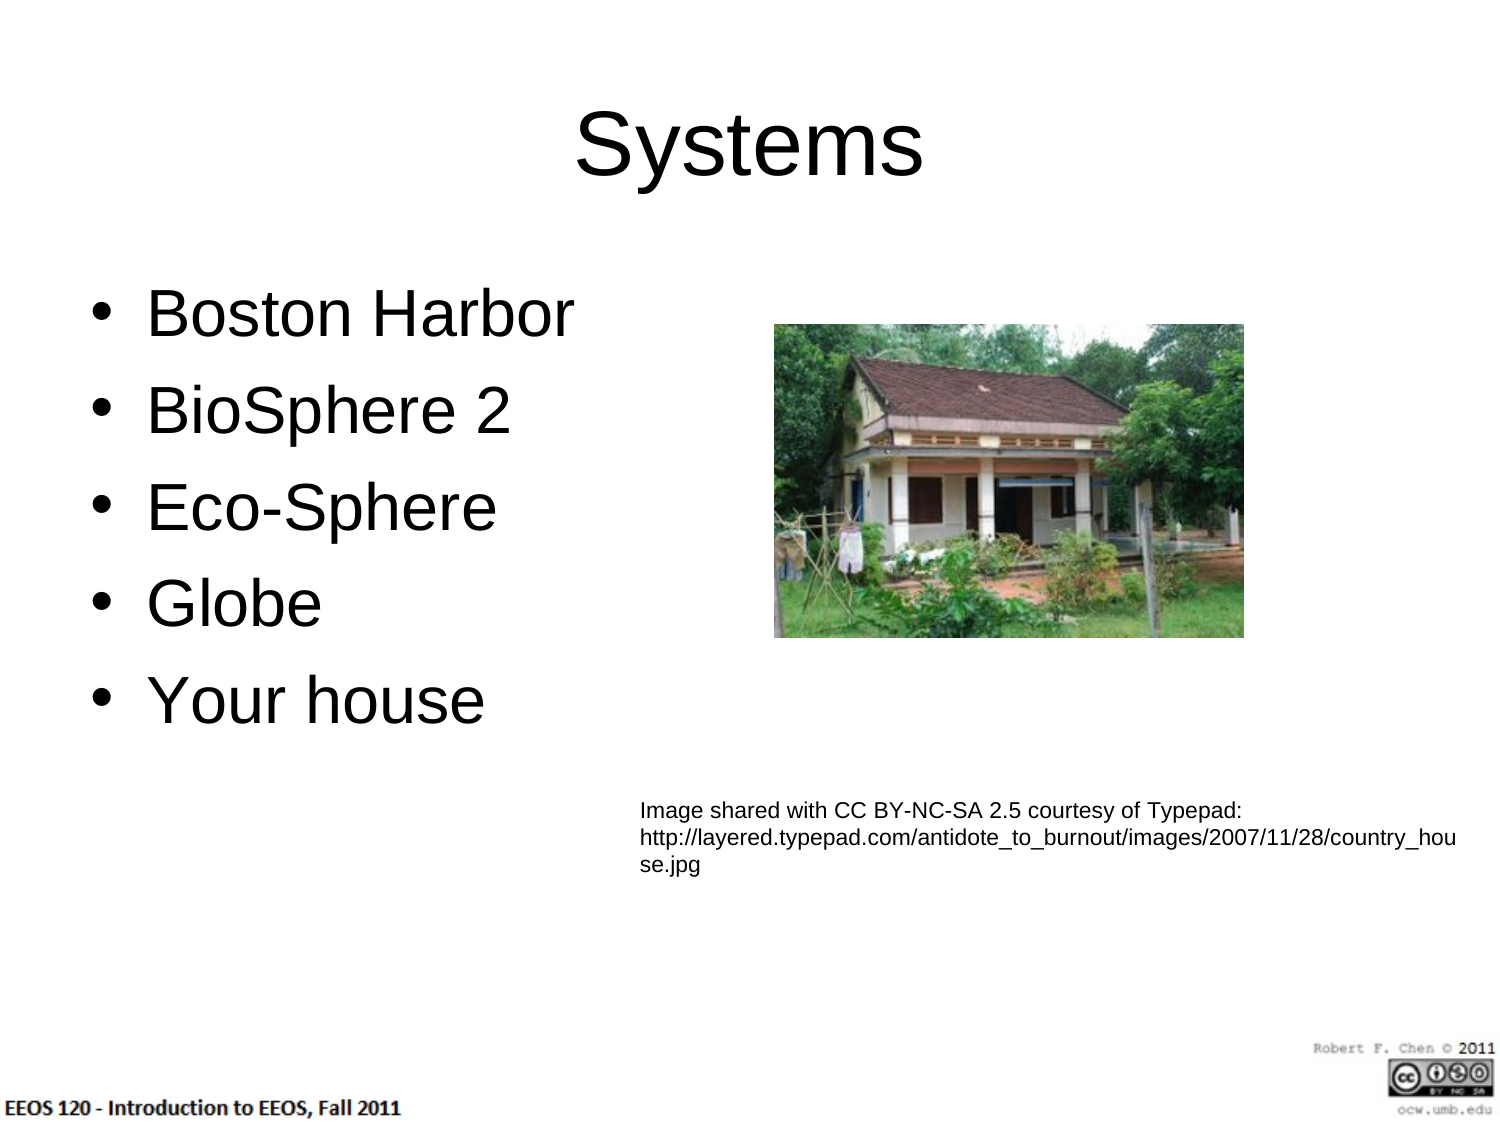

# Systems
Boston Harbor
BioSphere 2
Eco-Sphere
Globe
Your house
Image shared with CC BY-NC-SA 2.5 courtesy of Typepad: http://layered.typepad.com/antidote_to_burnout/images/2007/11/28/country_house.jpg